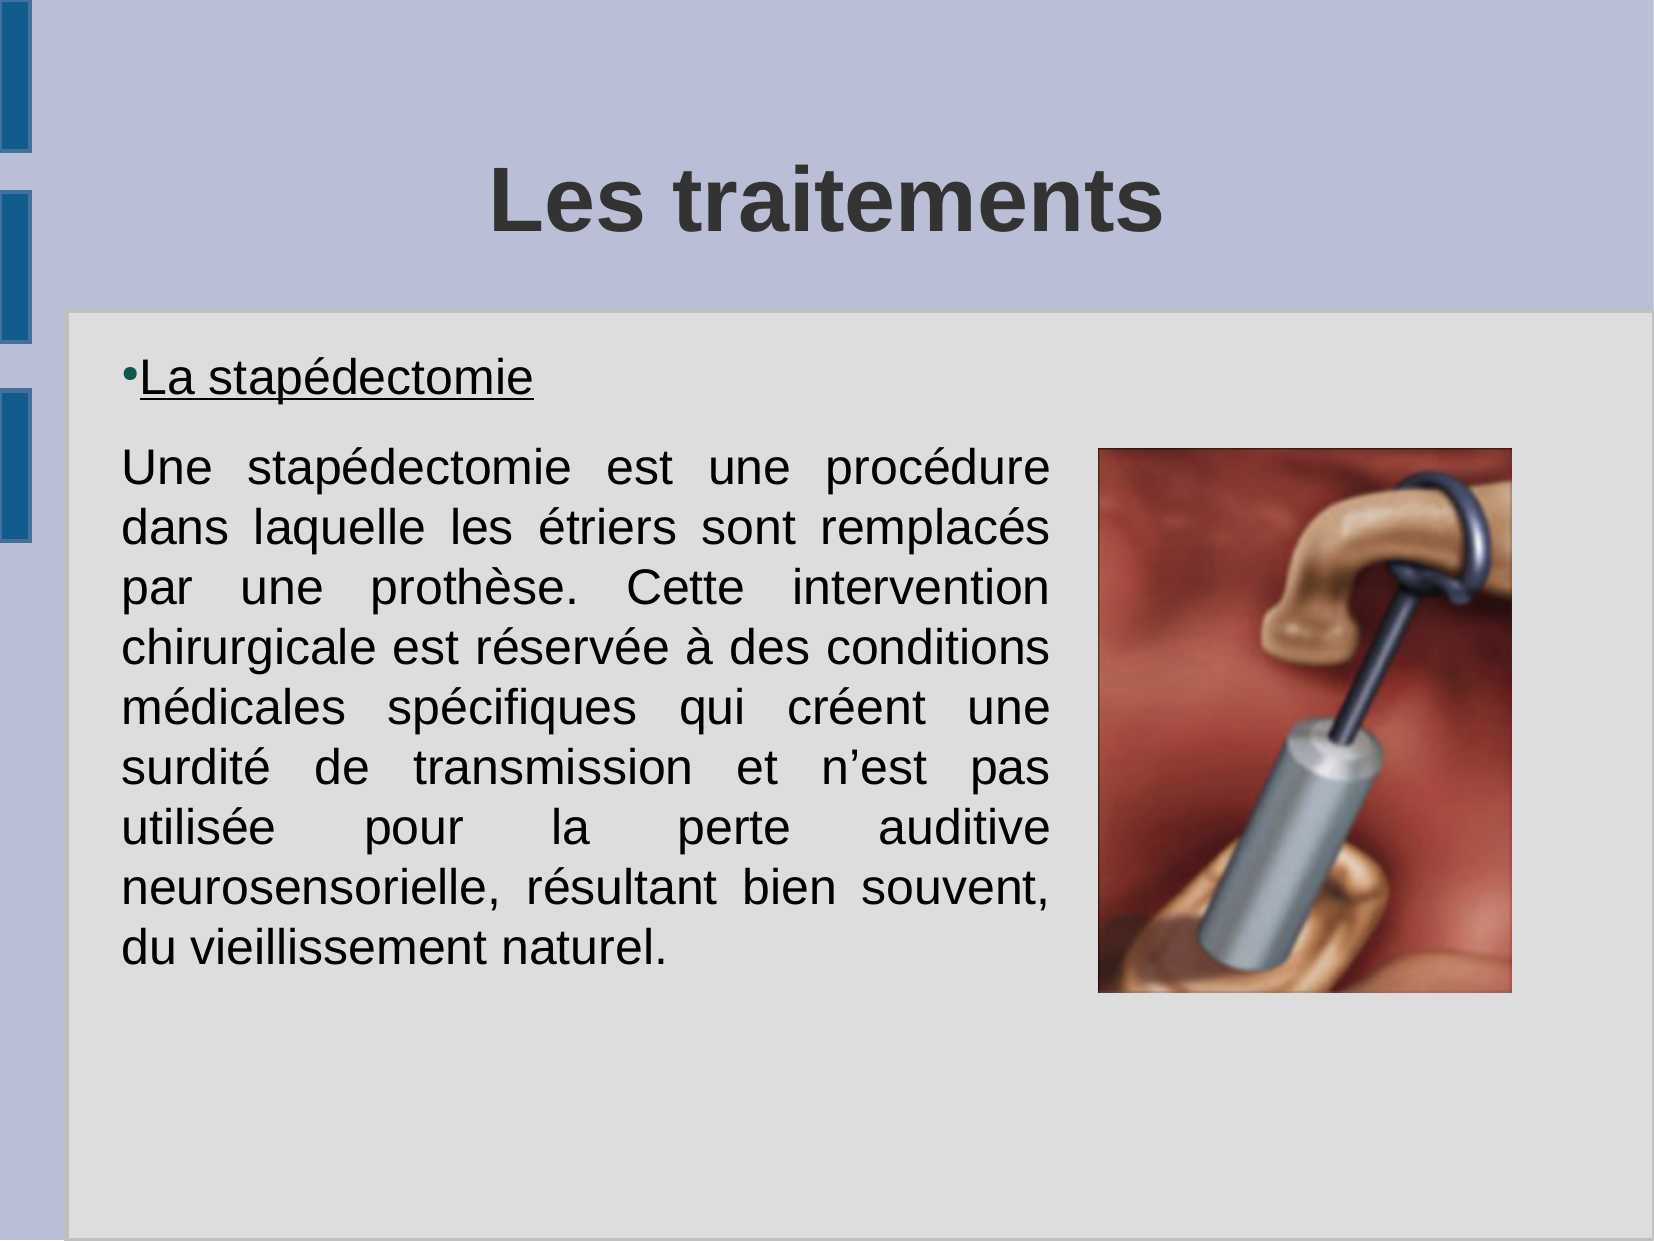

# Les traitements
La stapédectomie
Une stapédectomie est une procédure dans laquelle les étriers sont remplacés par une prothèse. Cette intervention chirurgicale est réservée à des conditions médicales spécifiques qui créent une surdité de transmission et n’est pas utilisée pour la perte auditive neurosensorielle, résultant bien souvent, du vieillissement naturel.